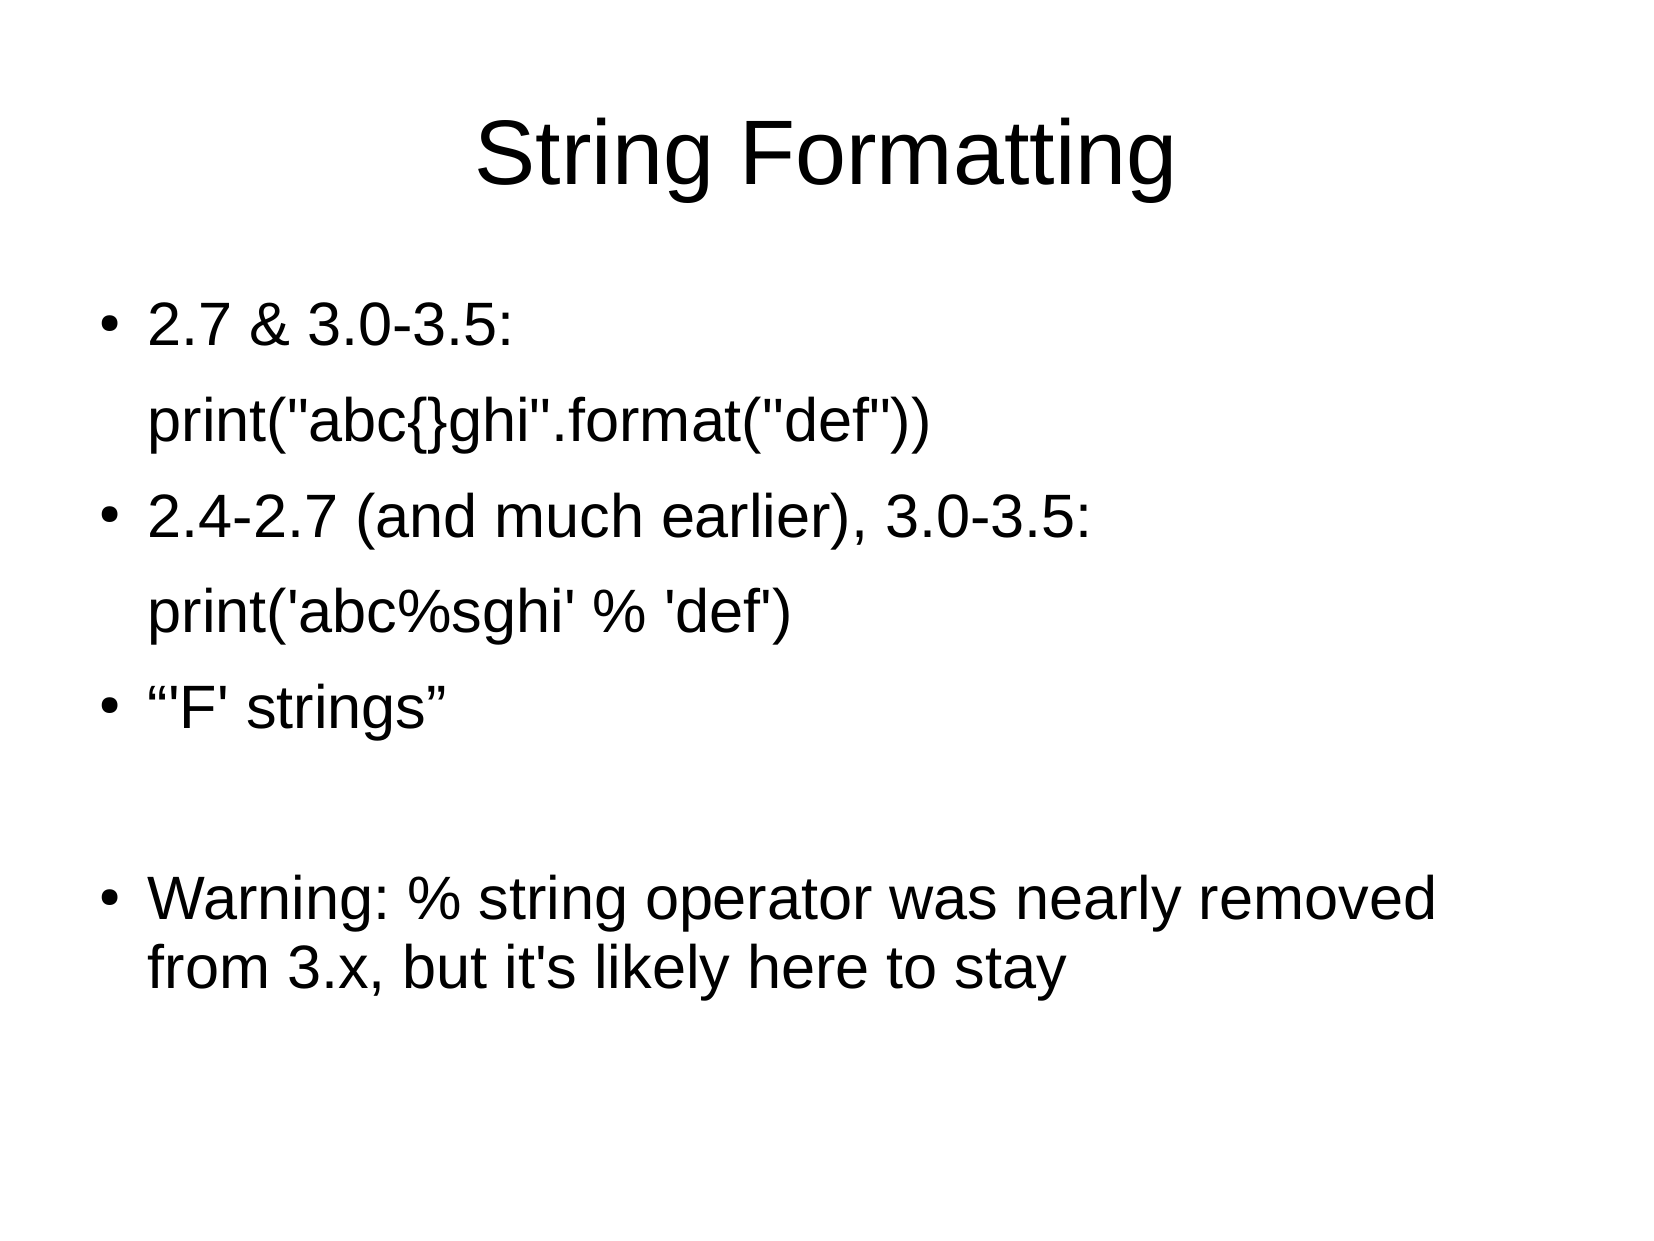

# String Formatting
2.7 & 3.0-3.5:
print("abc{}ghi".format("def"))
2.4-2.7 (and much earlier), 3.0-3.5:
print('abc%sghi' % 'def')
“'F' strings”
Warning: % string operator was nearly removed from 3.x, but it's likely here to stay